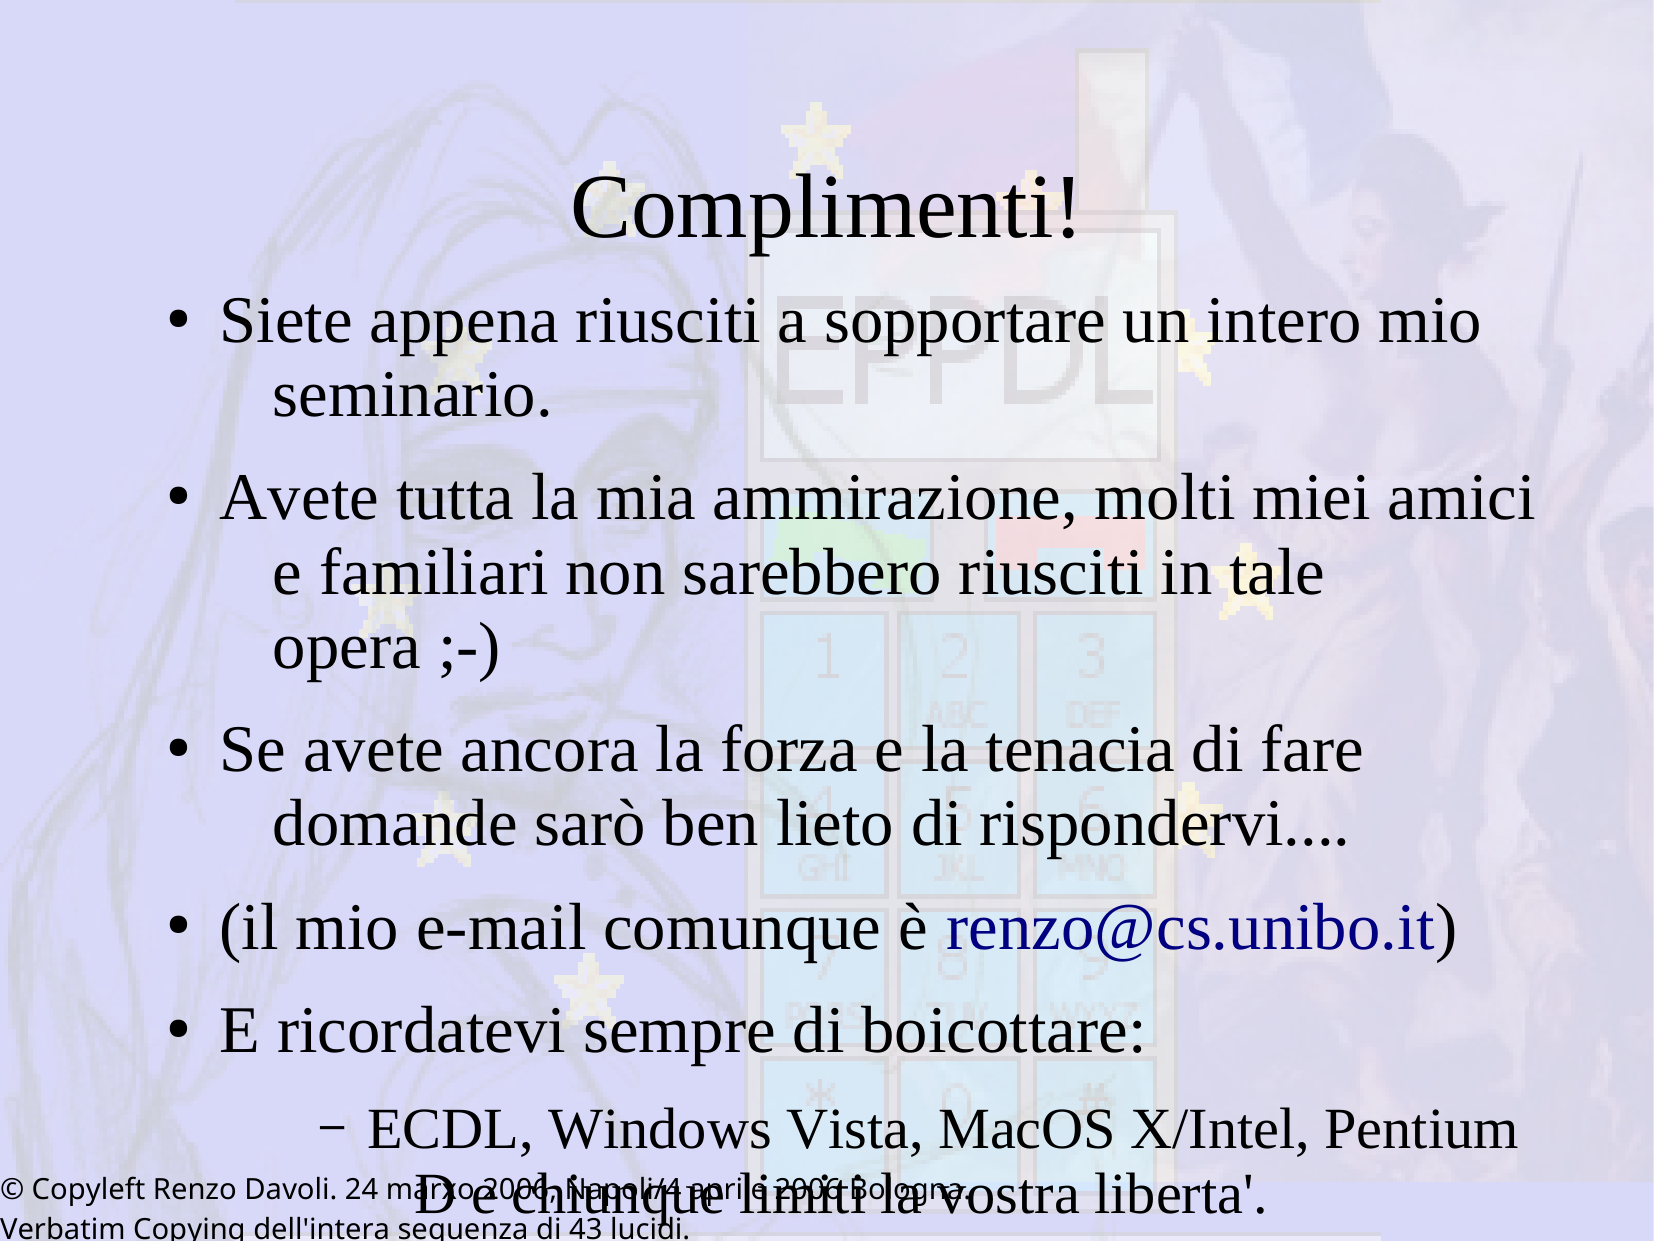

# Complimenti!
Siete appena riusciti a sopportare un intero mio seminario.
Avete tutta la mia ammirazione, molti miei amici e familiari non sarebbero riusciti in tale opera ;-)
Se avete ancora la forza e la tenacia di fare domande sarò ben lieto di rispondervi....
(il mio e-mail comunque è renzo@cs.unibo.it)
E ricordatevi sempre di boicottare:
ECDL, Windows Vista, MacOS X/Intel, Pentium D e chiunque limiti la vostra liberta'.